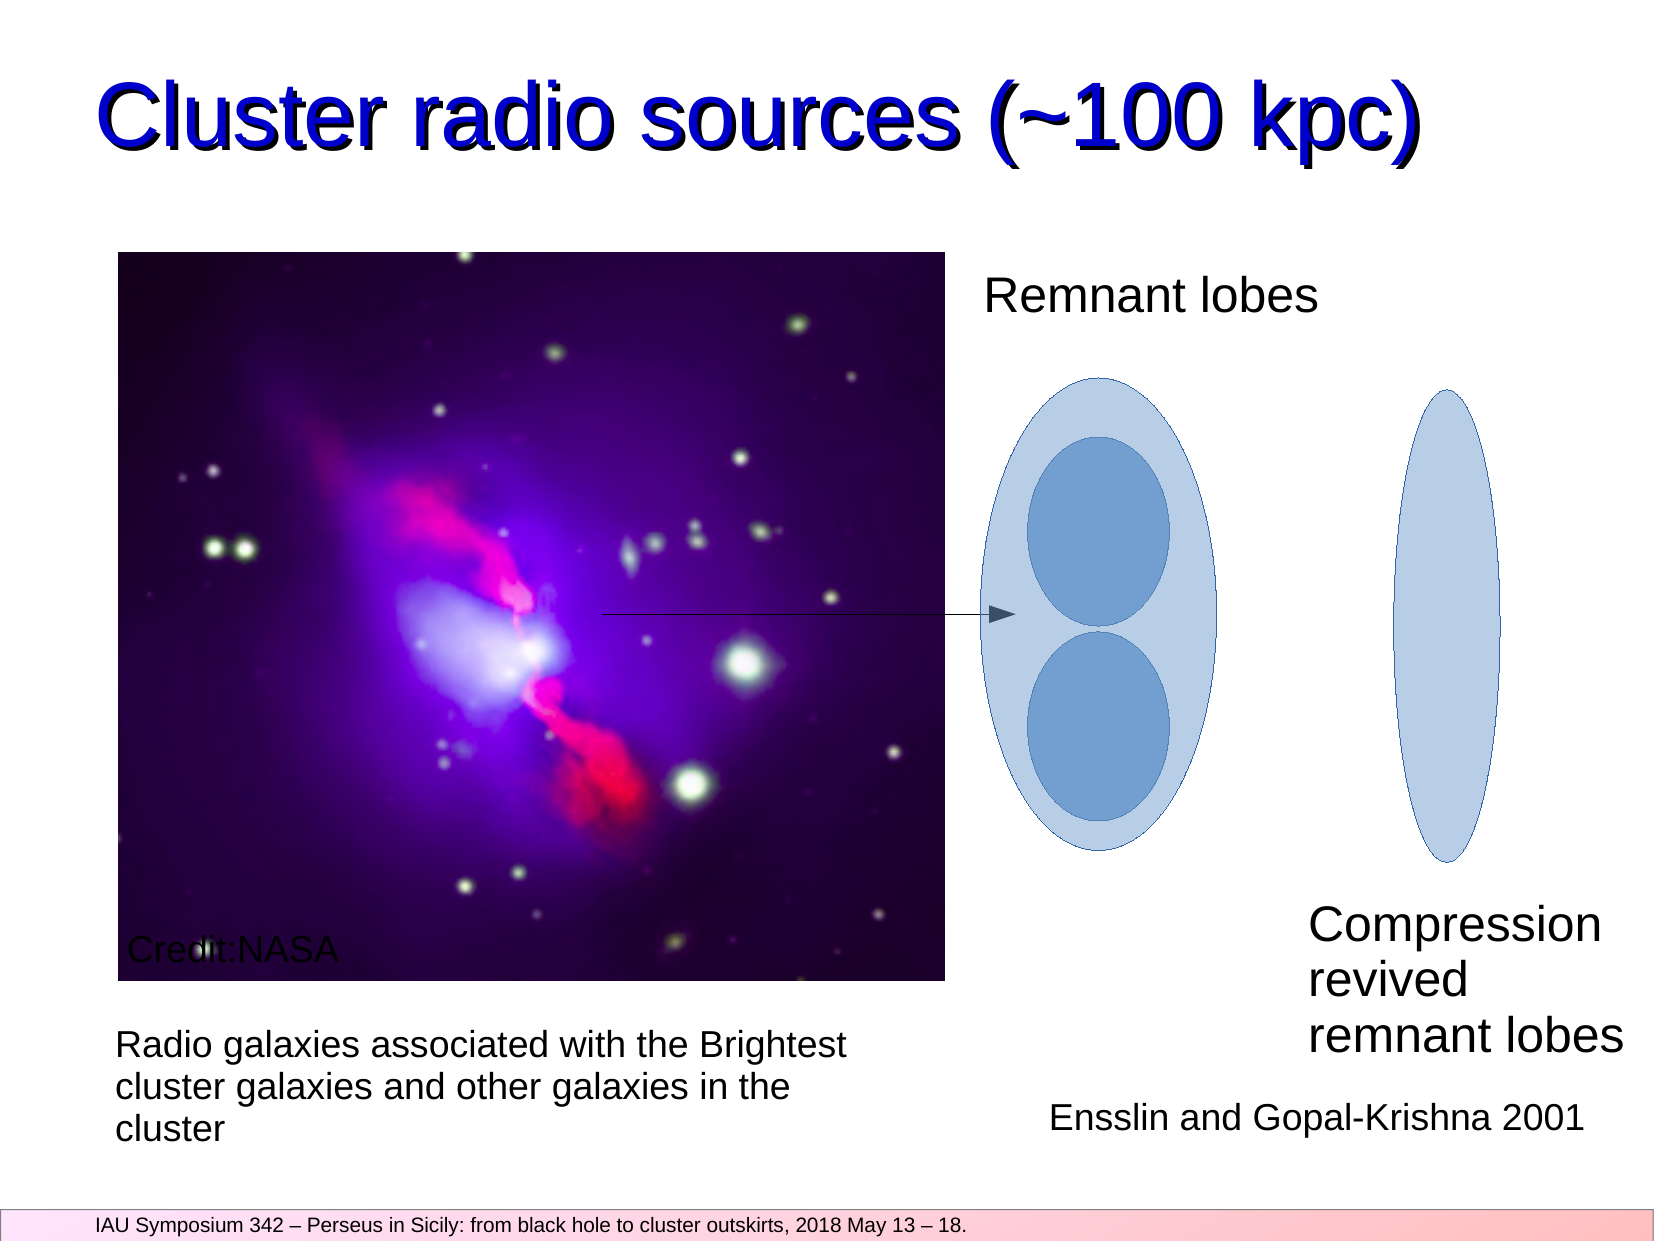

# Cluster radio sources (~100 kpc)
Remnant lobes
Compression revived
remnant lobes
Credit:NASA
Radio galaxies associated with the Brightest cluster galaxies and other galaxies in the cluster
Ensslin and Gopal-Krishna 2001